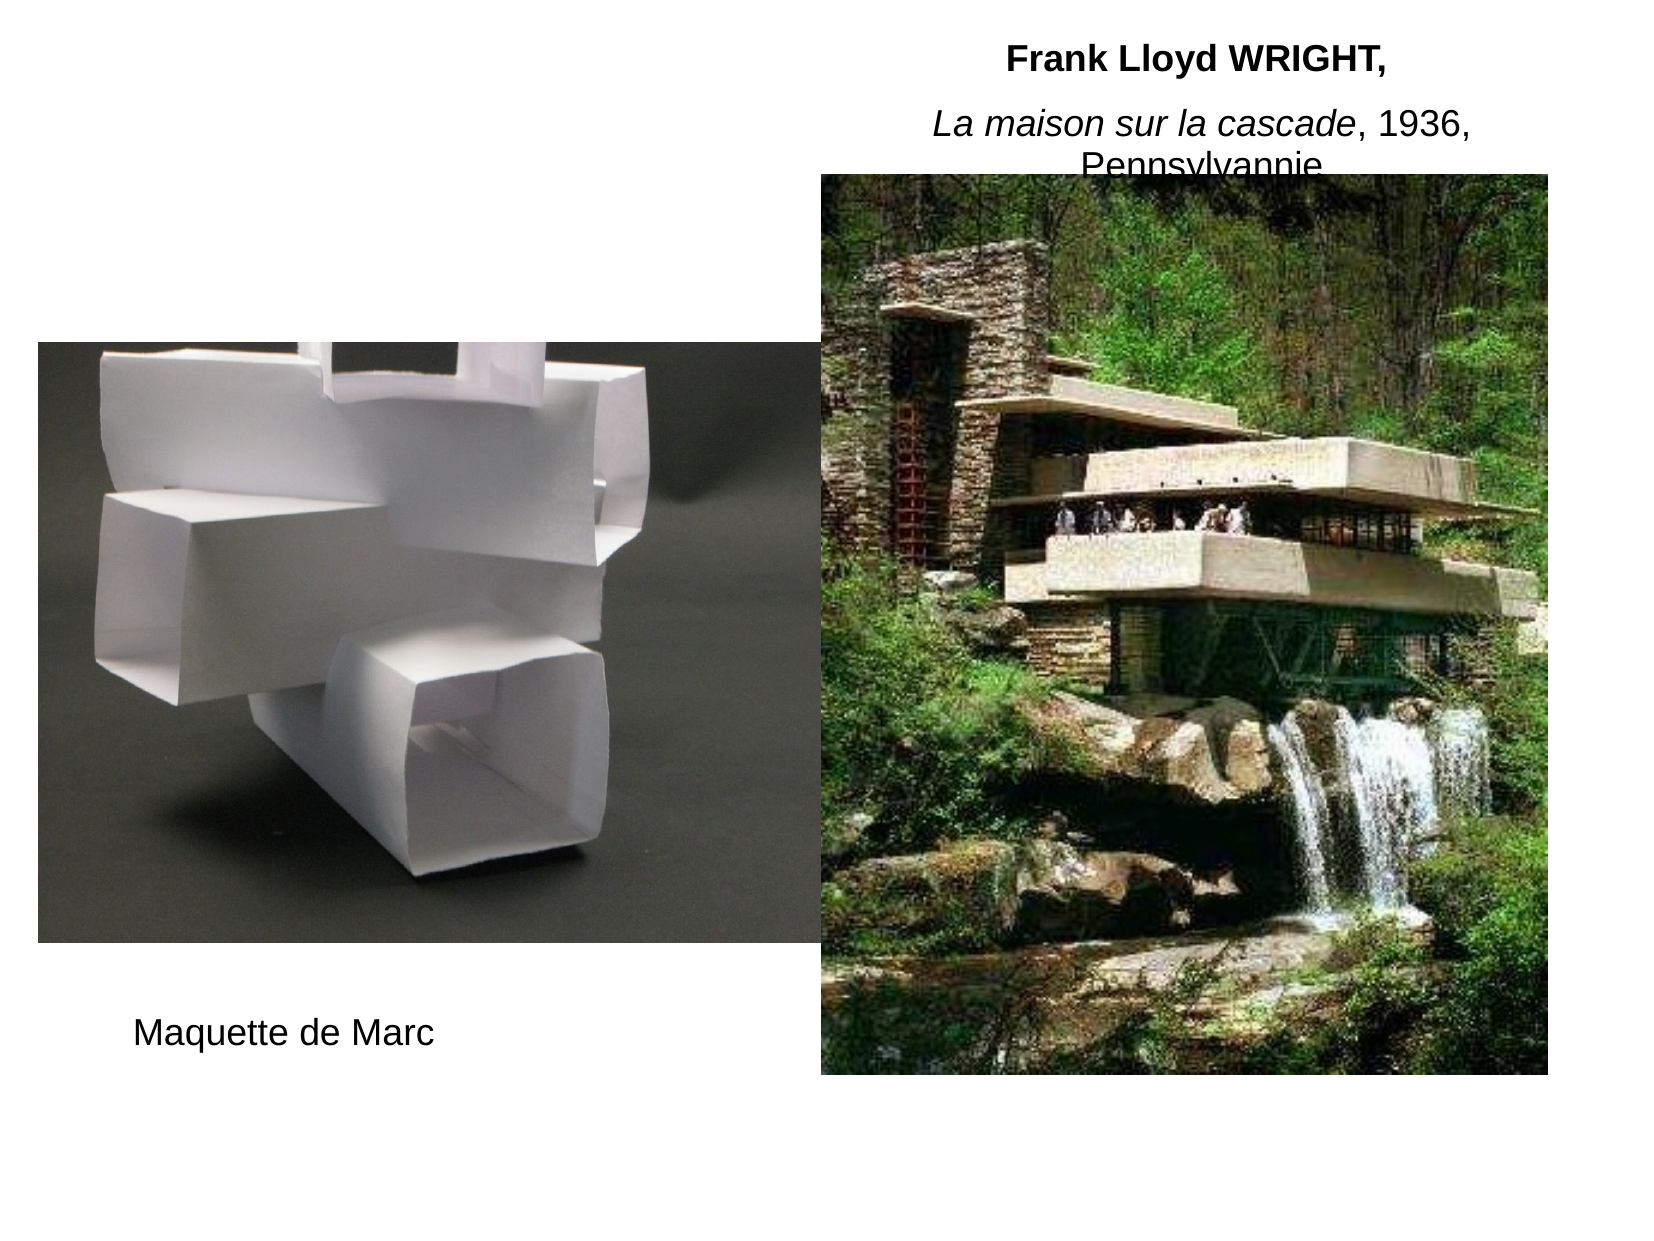

Frank Lloyd WRIGHT,
La maison sur la cascade, 1936, Pennsylvannie
#
Maquette de Marc